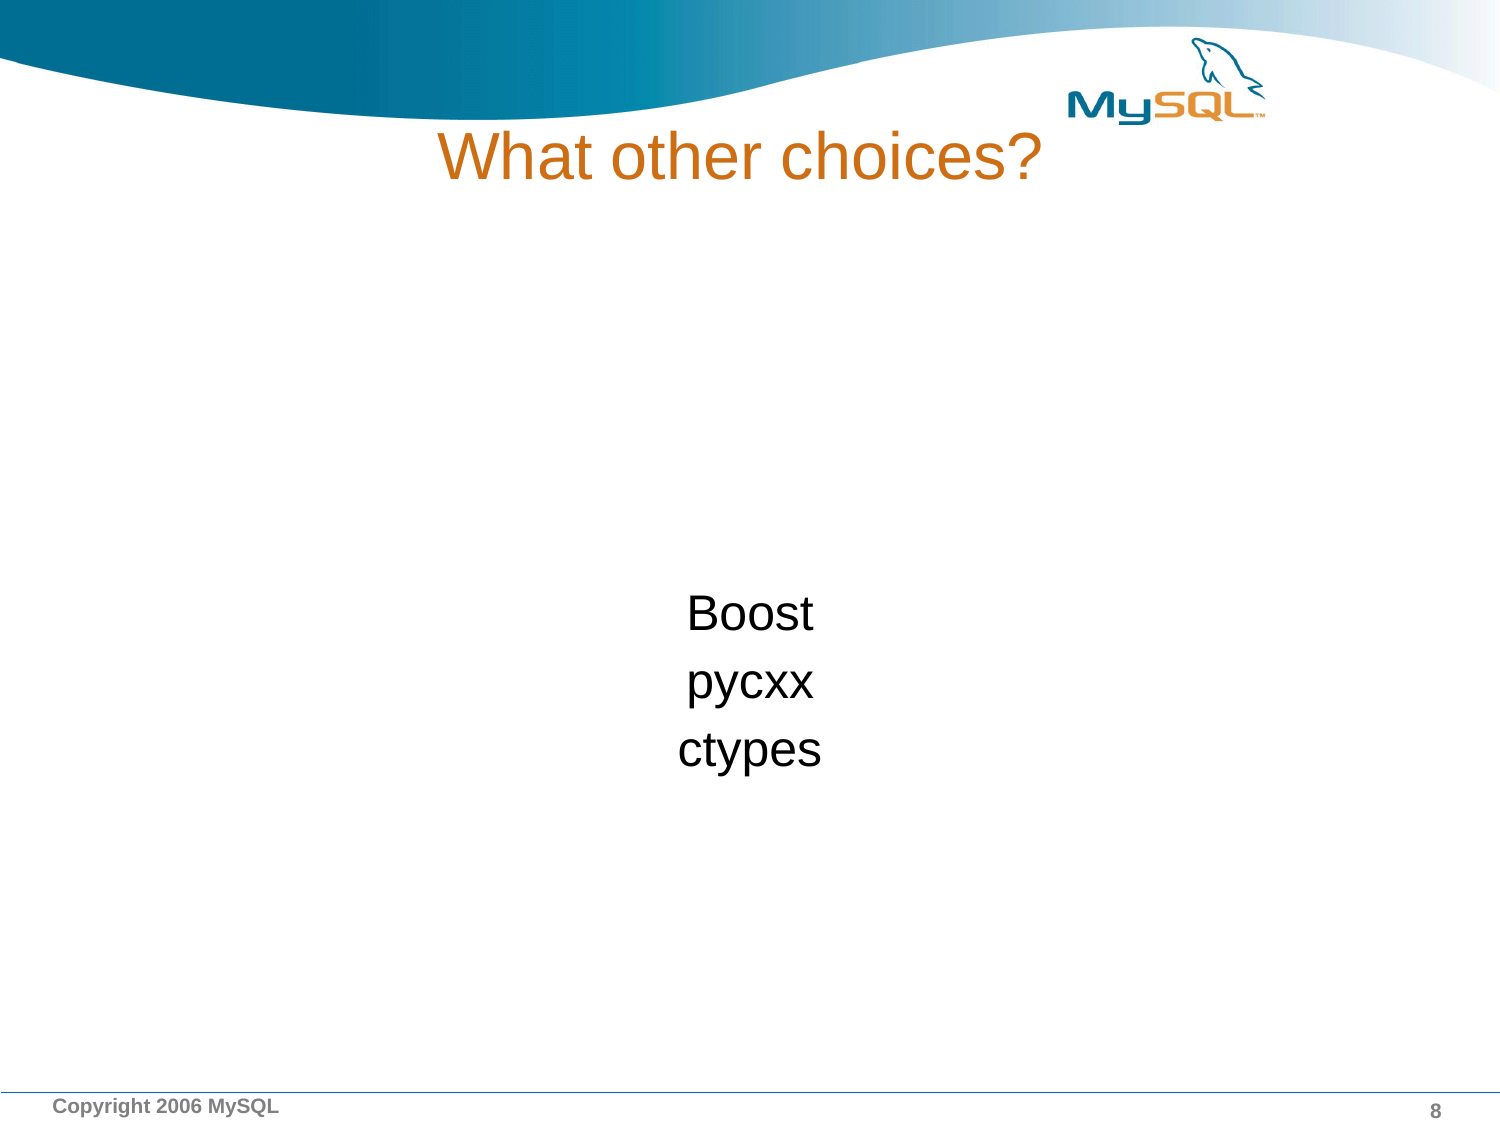

# What other choices?
Boost
pycxx
ctypes